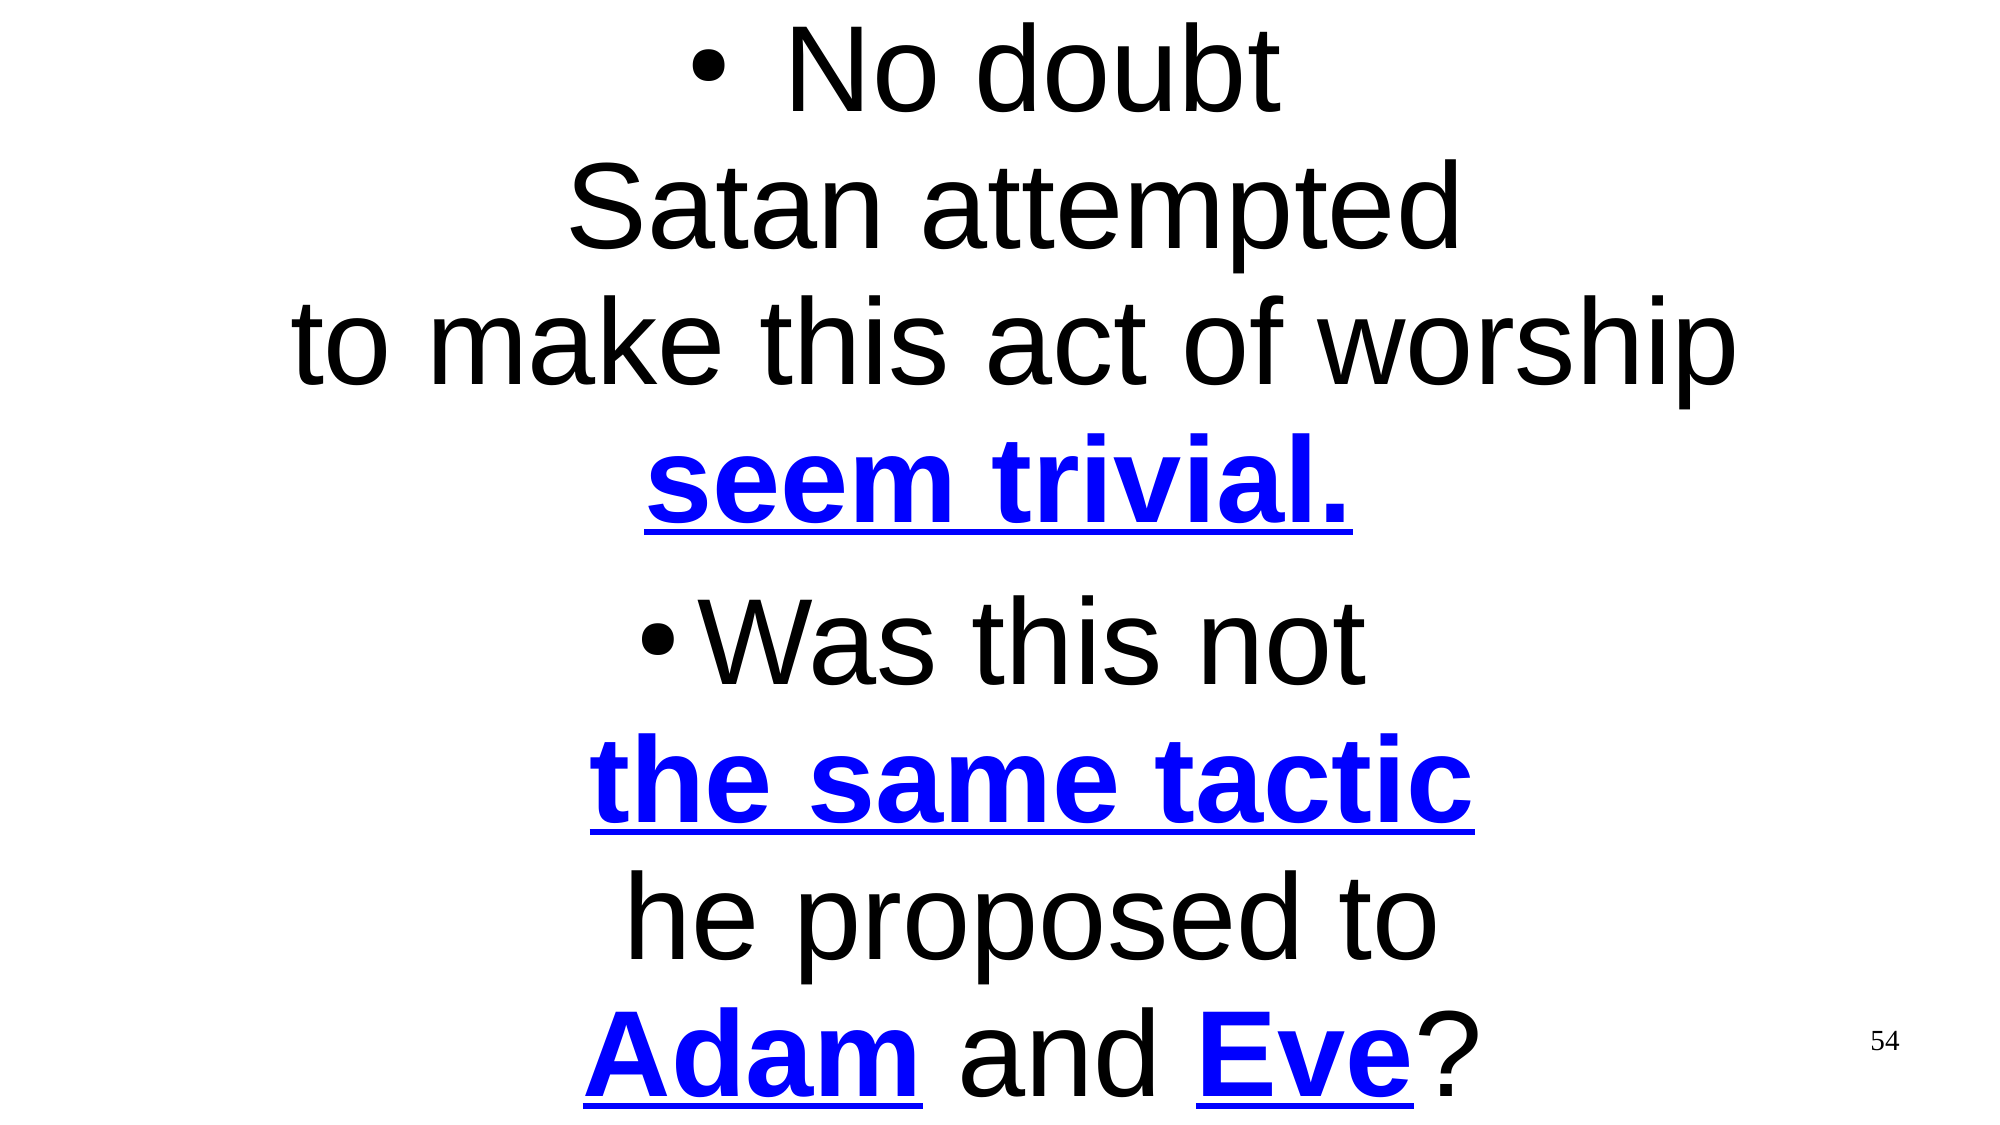

# No doubt Satan attempted to make this act of worship seem trivial.
Was this not
 the same tactic
he proposed to
Adam and Eve?
54